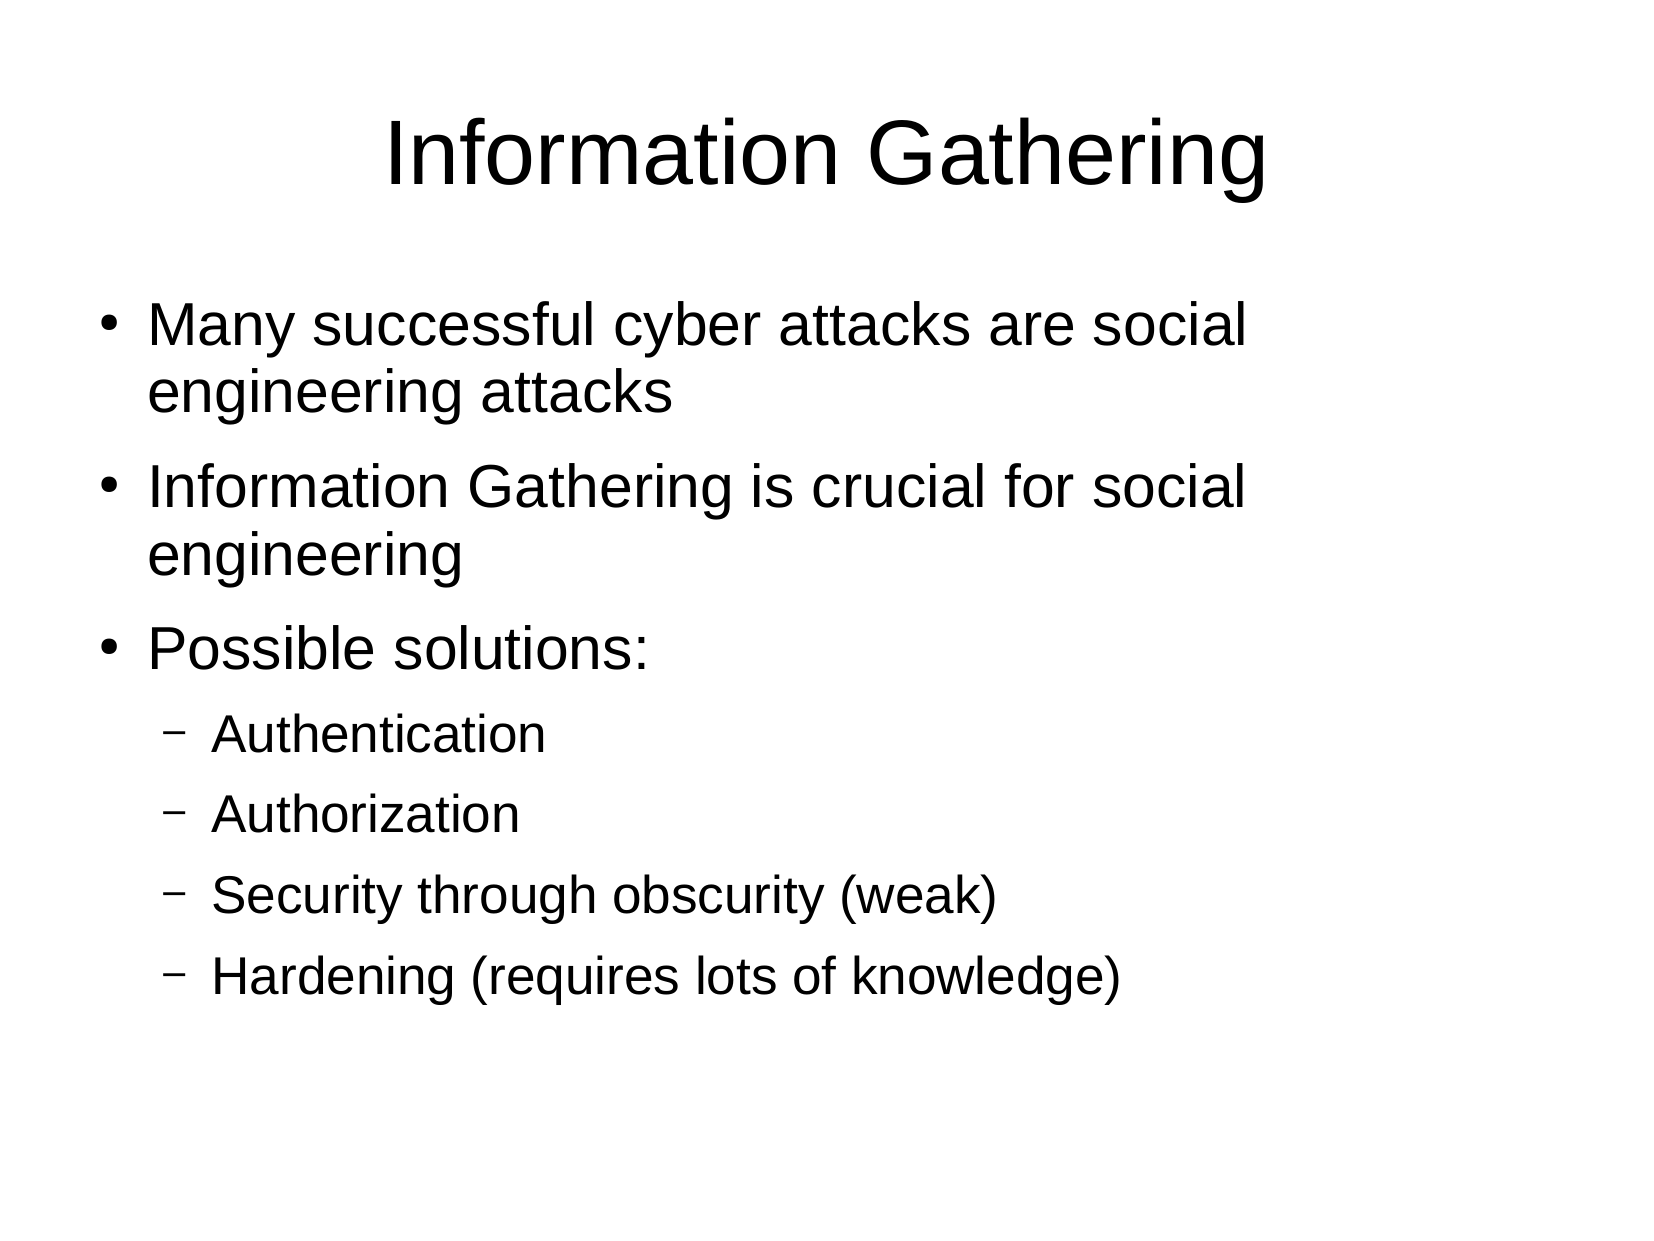

# Information Gathering
Many successful cyber attacks are social engineering attacks
Information Gathering is crucial for social engineering
Possible solutions:
Authentication
Authorization
Security through obscurity (weak)
Hardening (requires lots of knowledge)